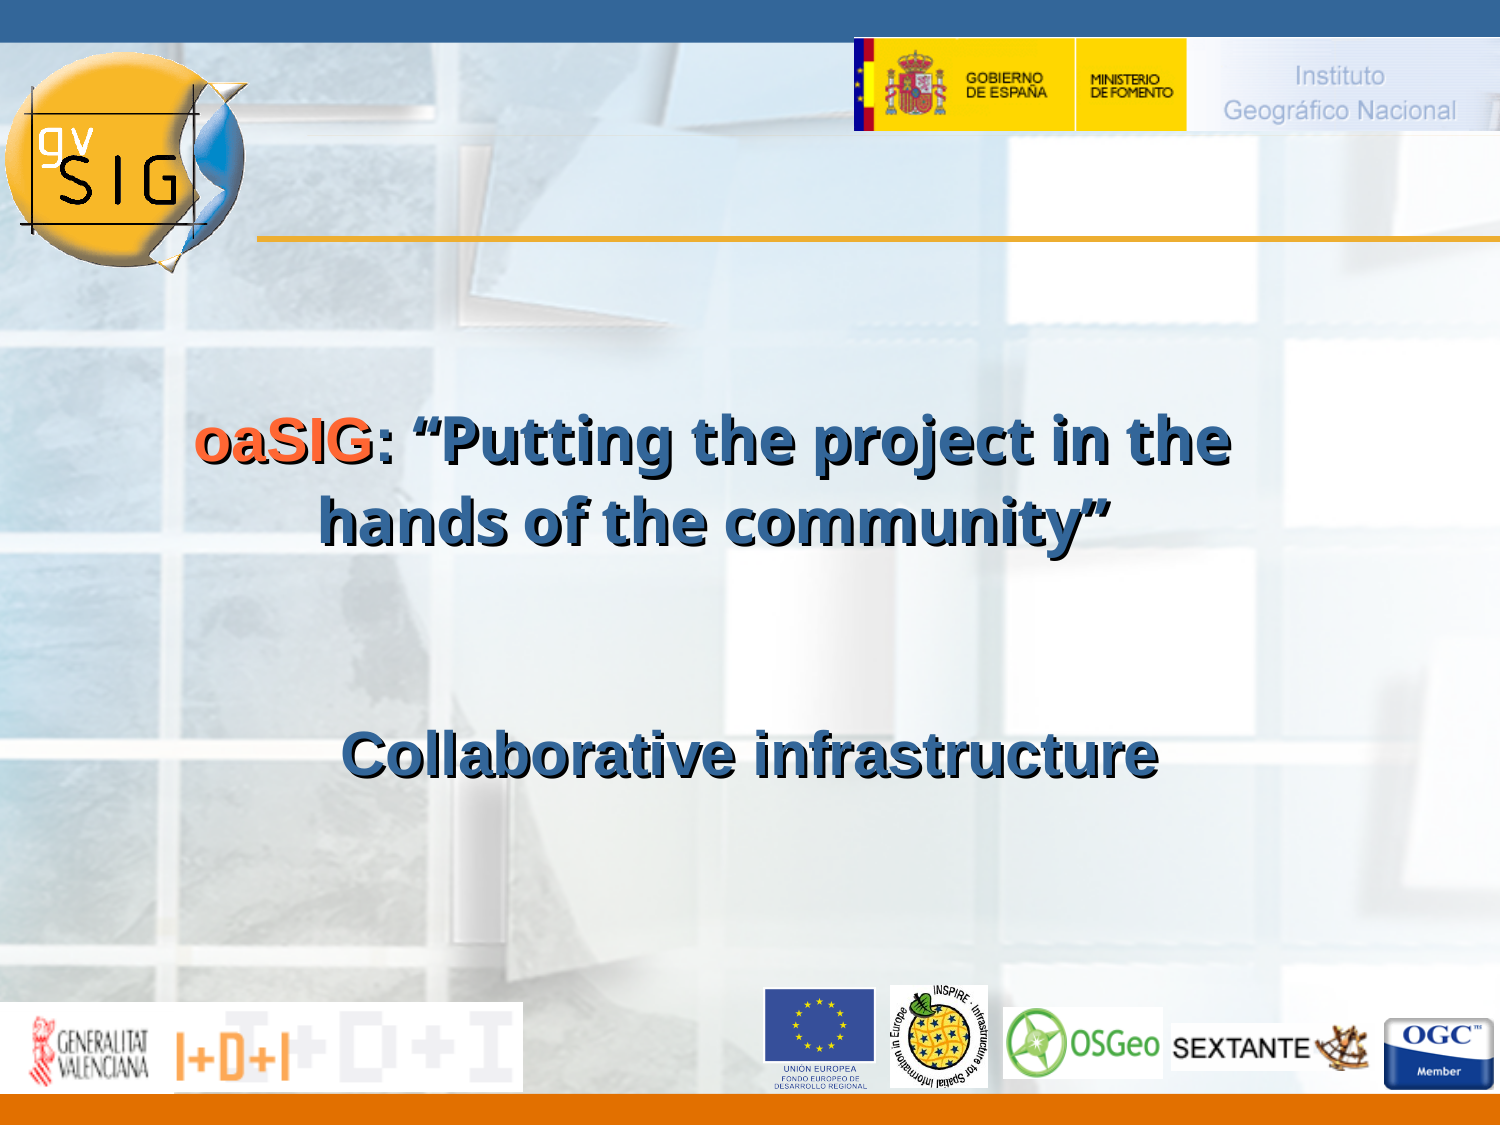

oaSIG: “Putting the project in the hands of the community”
Collaborative infrastructure